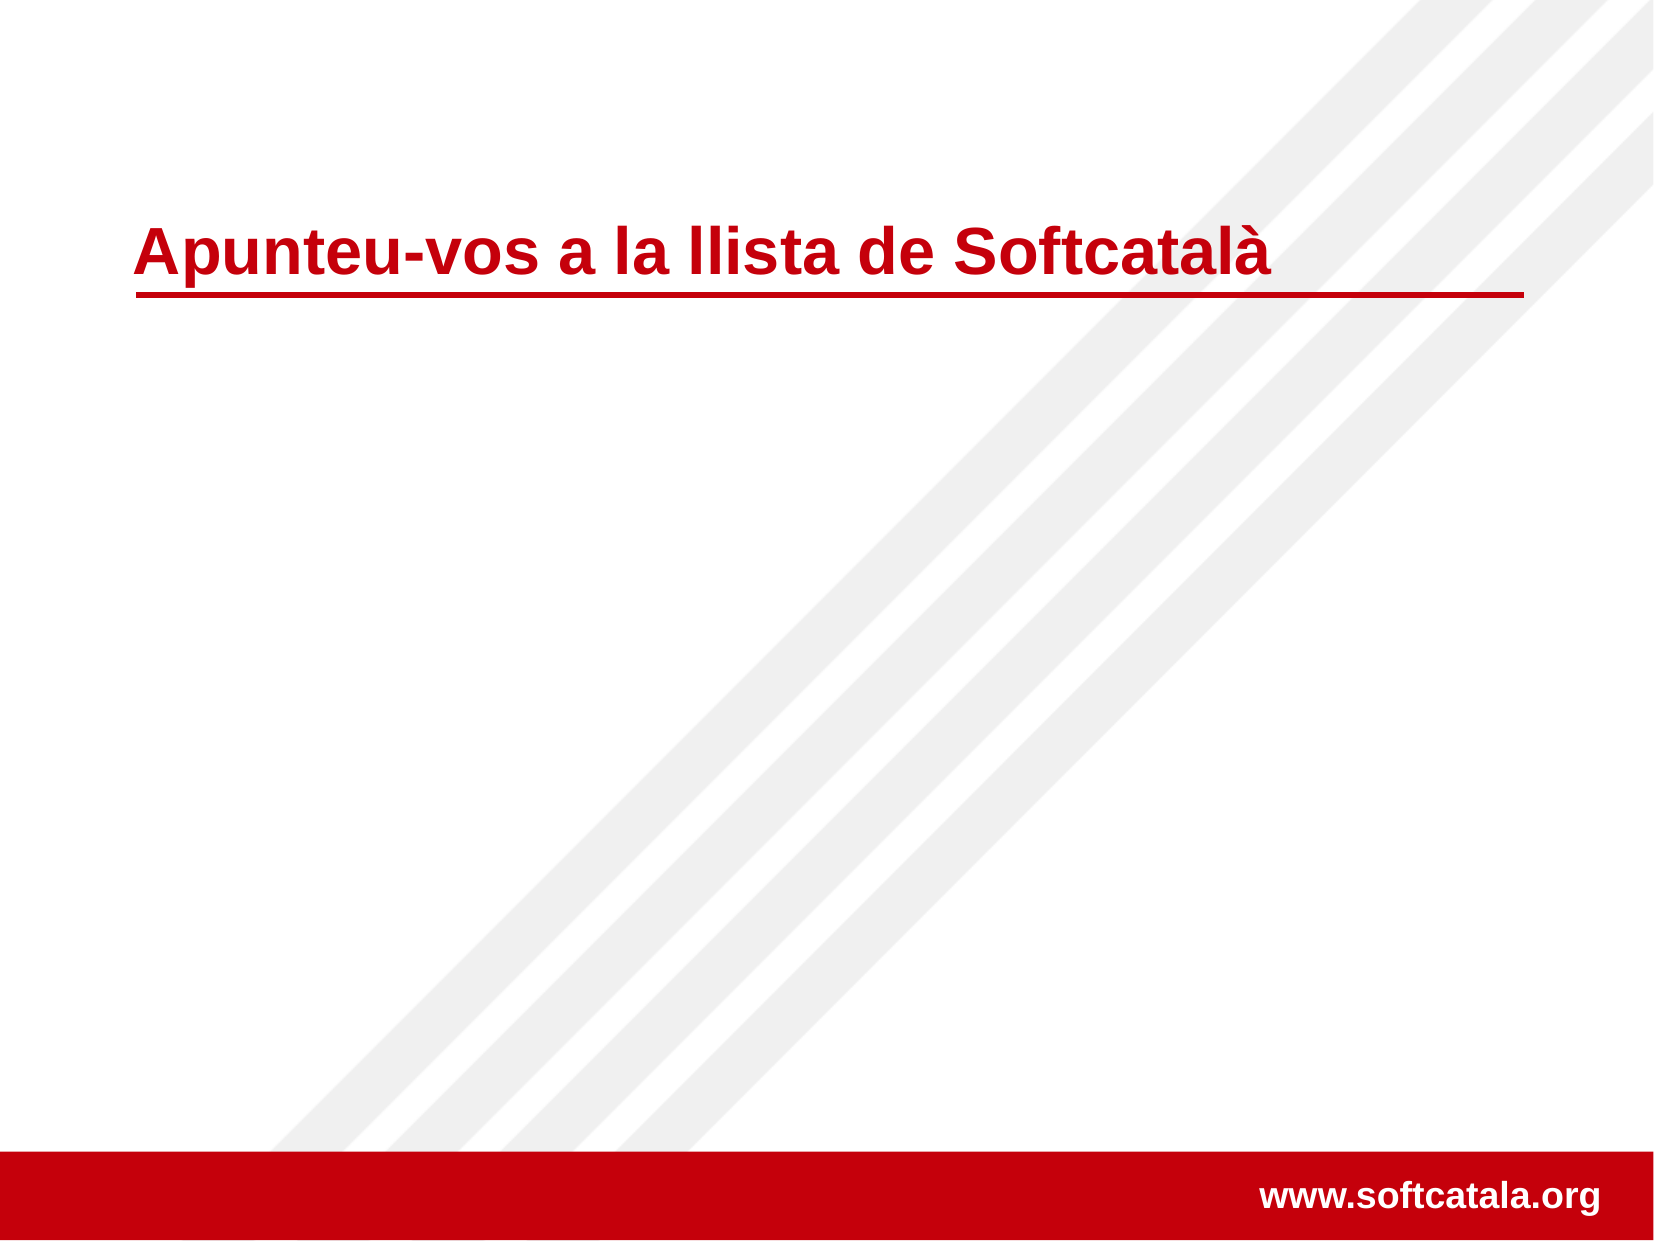

Apunteu-vos a la llista de Softcatalà
 www.softcatala.org